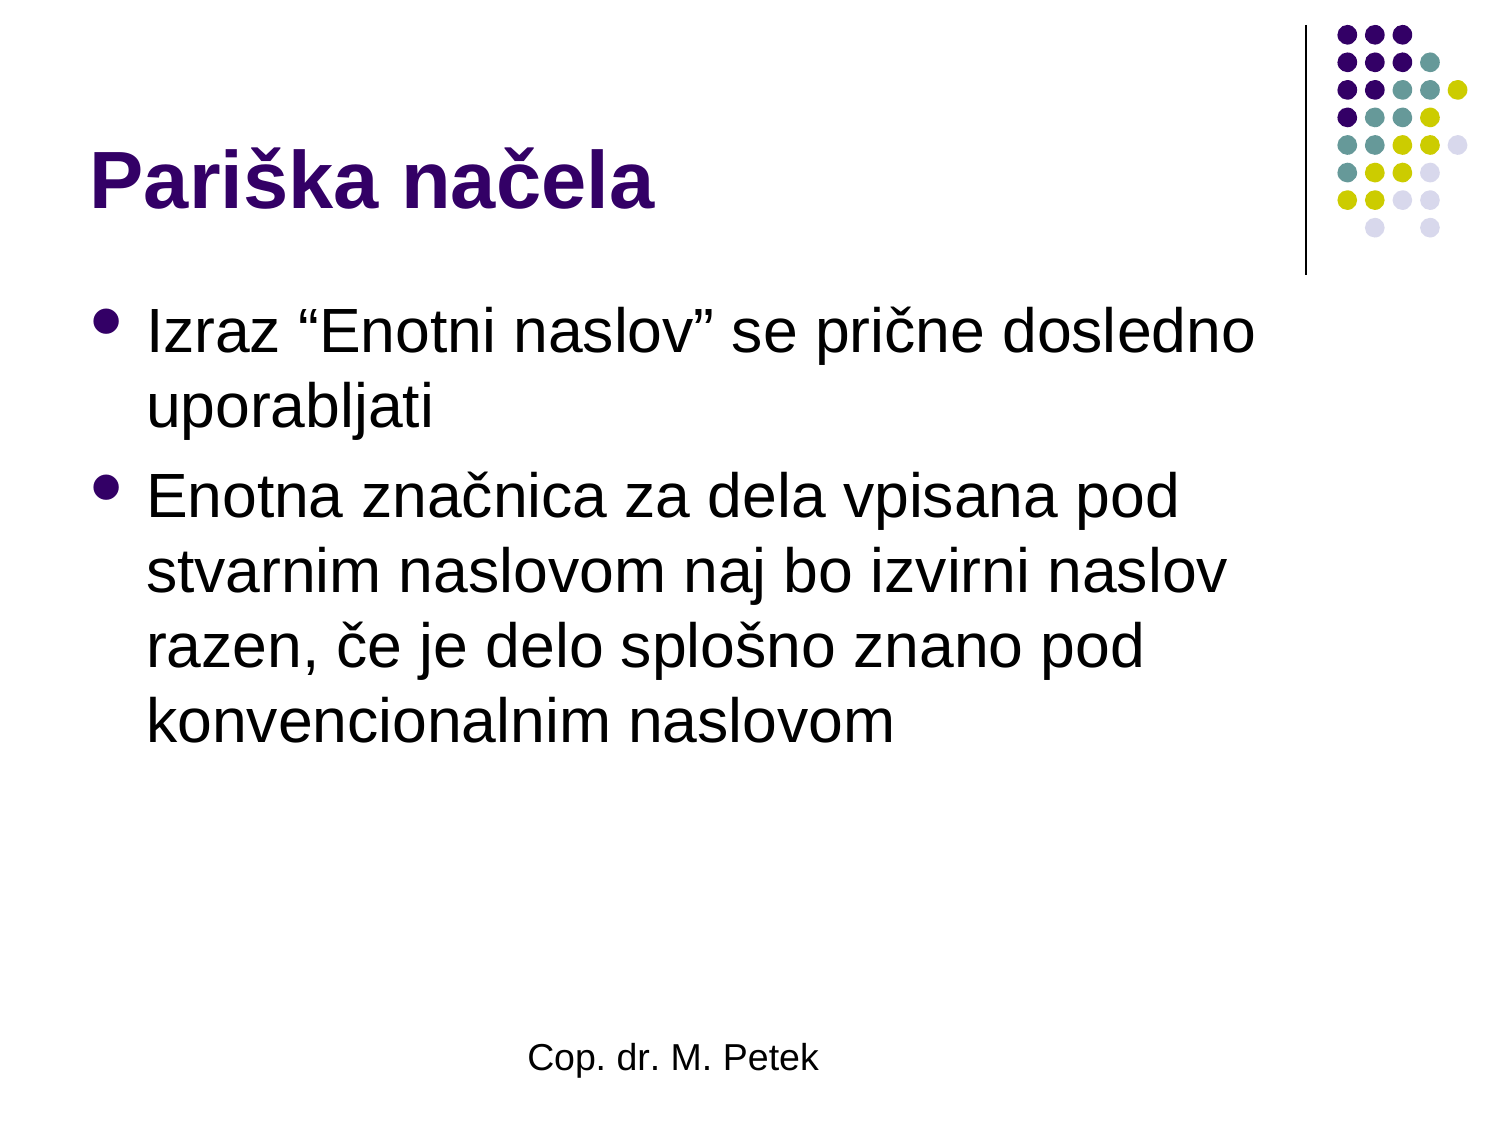

# Pariška načela
Izraz “Enotni naslov” se prične dosledno uporabljati
Enotna značnica za dela vpisana pod stvarnim naslovom naj bo izvirni naslov razen, če je delo splošno znano pod konvencionalnim naslovom
Cop. dr. M. Petek